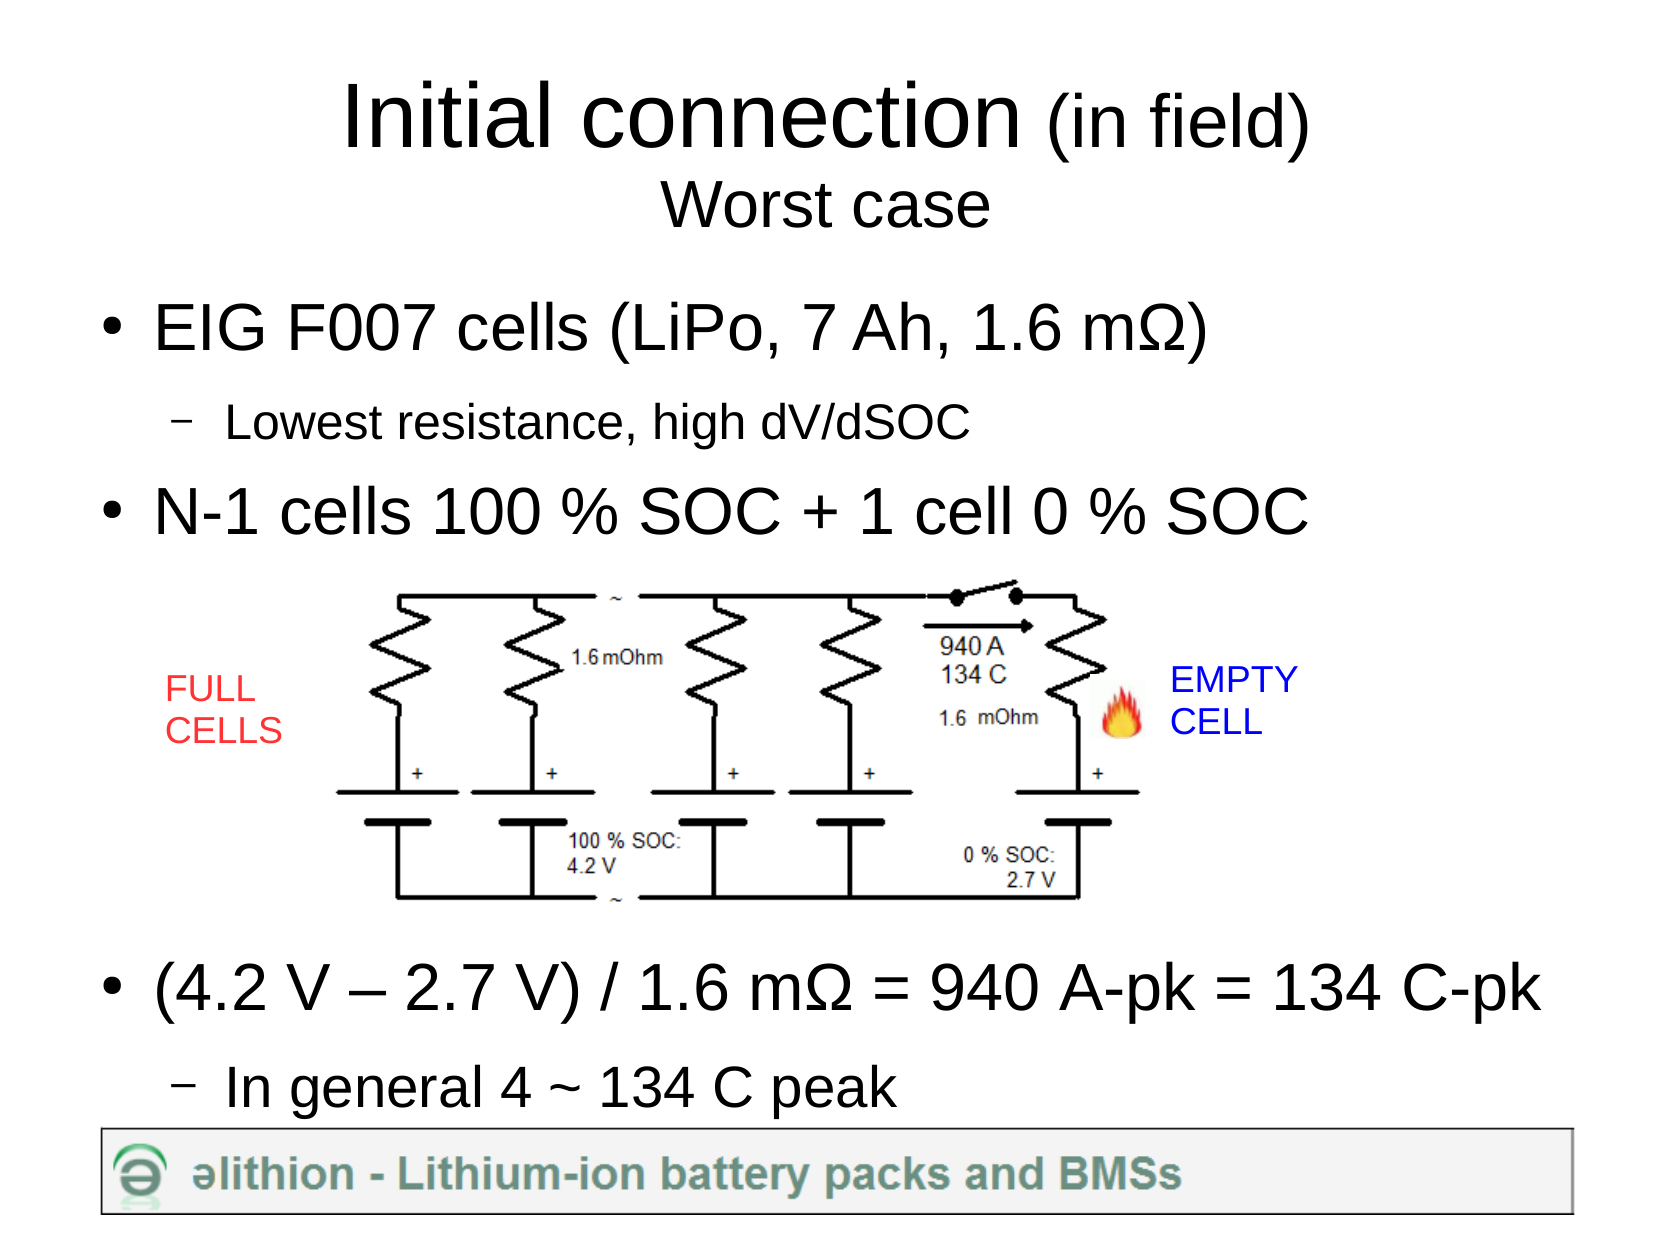

# Initial connection (in field) Worst case
EIG F007 cells (LiPo, 7 Ah, 1.6 mΩ)
Lowest resistance, high dV/dSOC
N-1 cells 100 % SOC + 1 cell 0 % SOC
EMPTY
CELL
FULL
CELLS
(4.2 V – 2.7 V) / 1.6 mΩ = 940 A-pk = 134 C-pk
In general 4 ~ 134 C peak